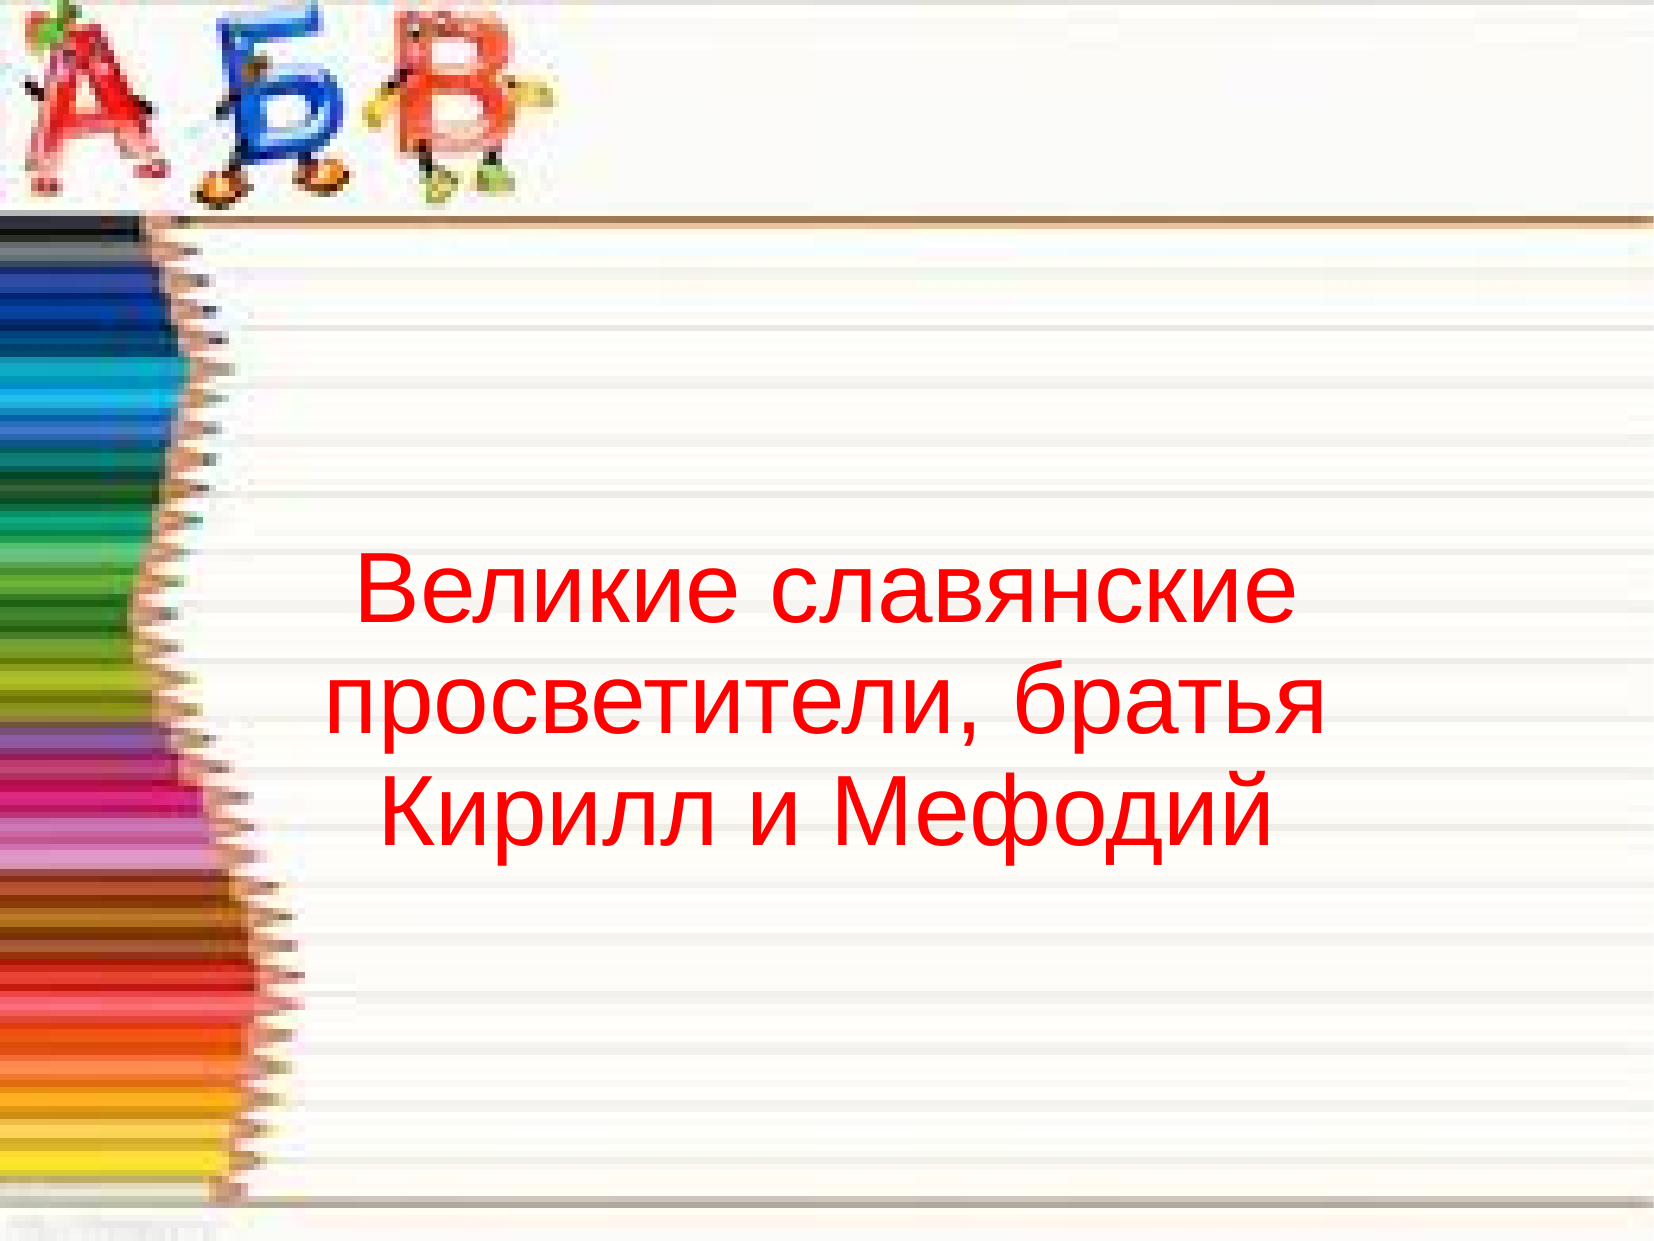

#
Великие славянские просветители, братья
Кирилл и Мефодий